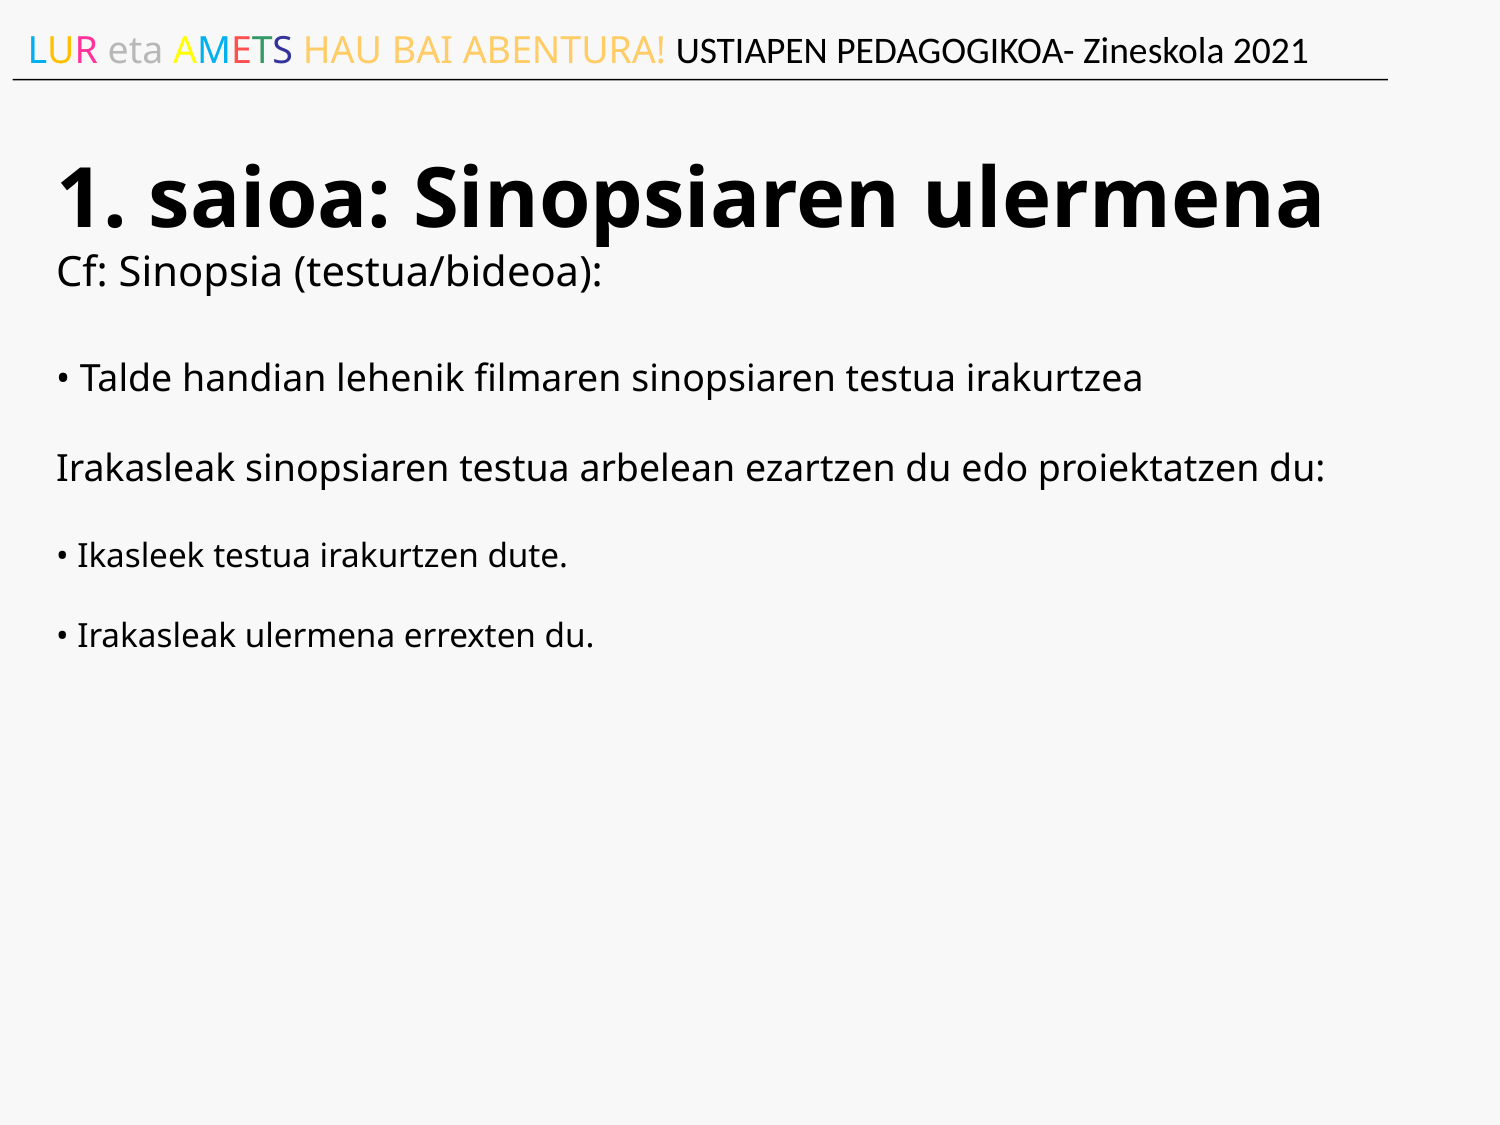

LUR eta AMETS HAU BAI ABENTURA! USTIAPEN PEDAGOGIKOA- Zineskola 2021
1. saioa: Sinopsiaren ulermena
Cf: Sinopsia (testua/bideoa):
• Talde handian lehenik filmaren sinopsiaren testua irakurtzea
Irakasleak sinopsiaren testua arbelean ezartzen du edo proiektatzen du:
• Ikasleek testua irakurtzen dute.
• Irakasleak ulermena errexten du.